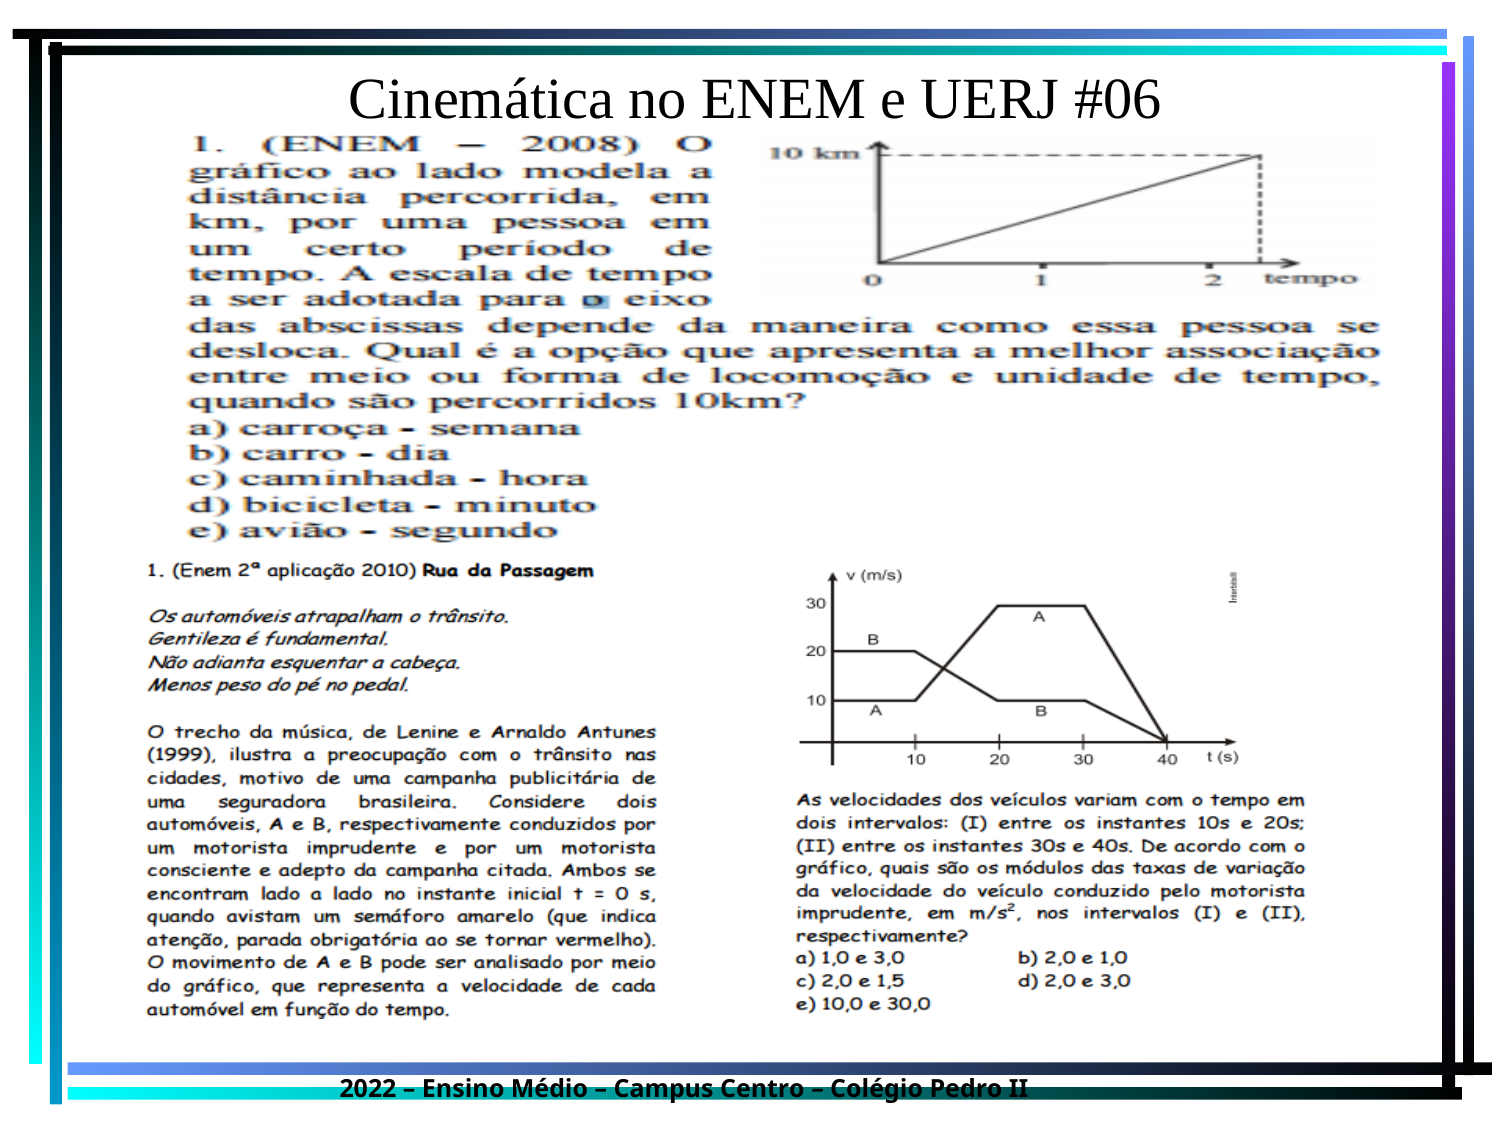

# Cinemática no ENEM e UERJ #06
2022 – Ensino Médio – Campus Centro – Colégio Pedro II